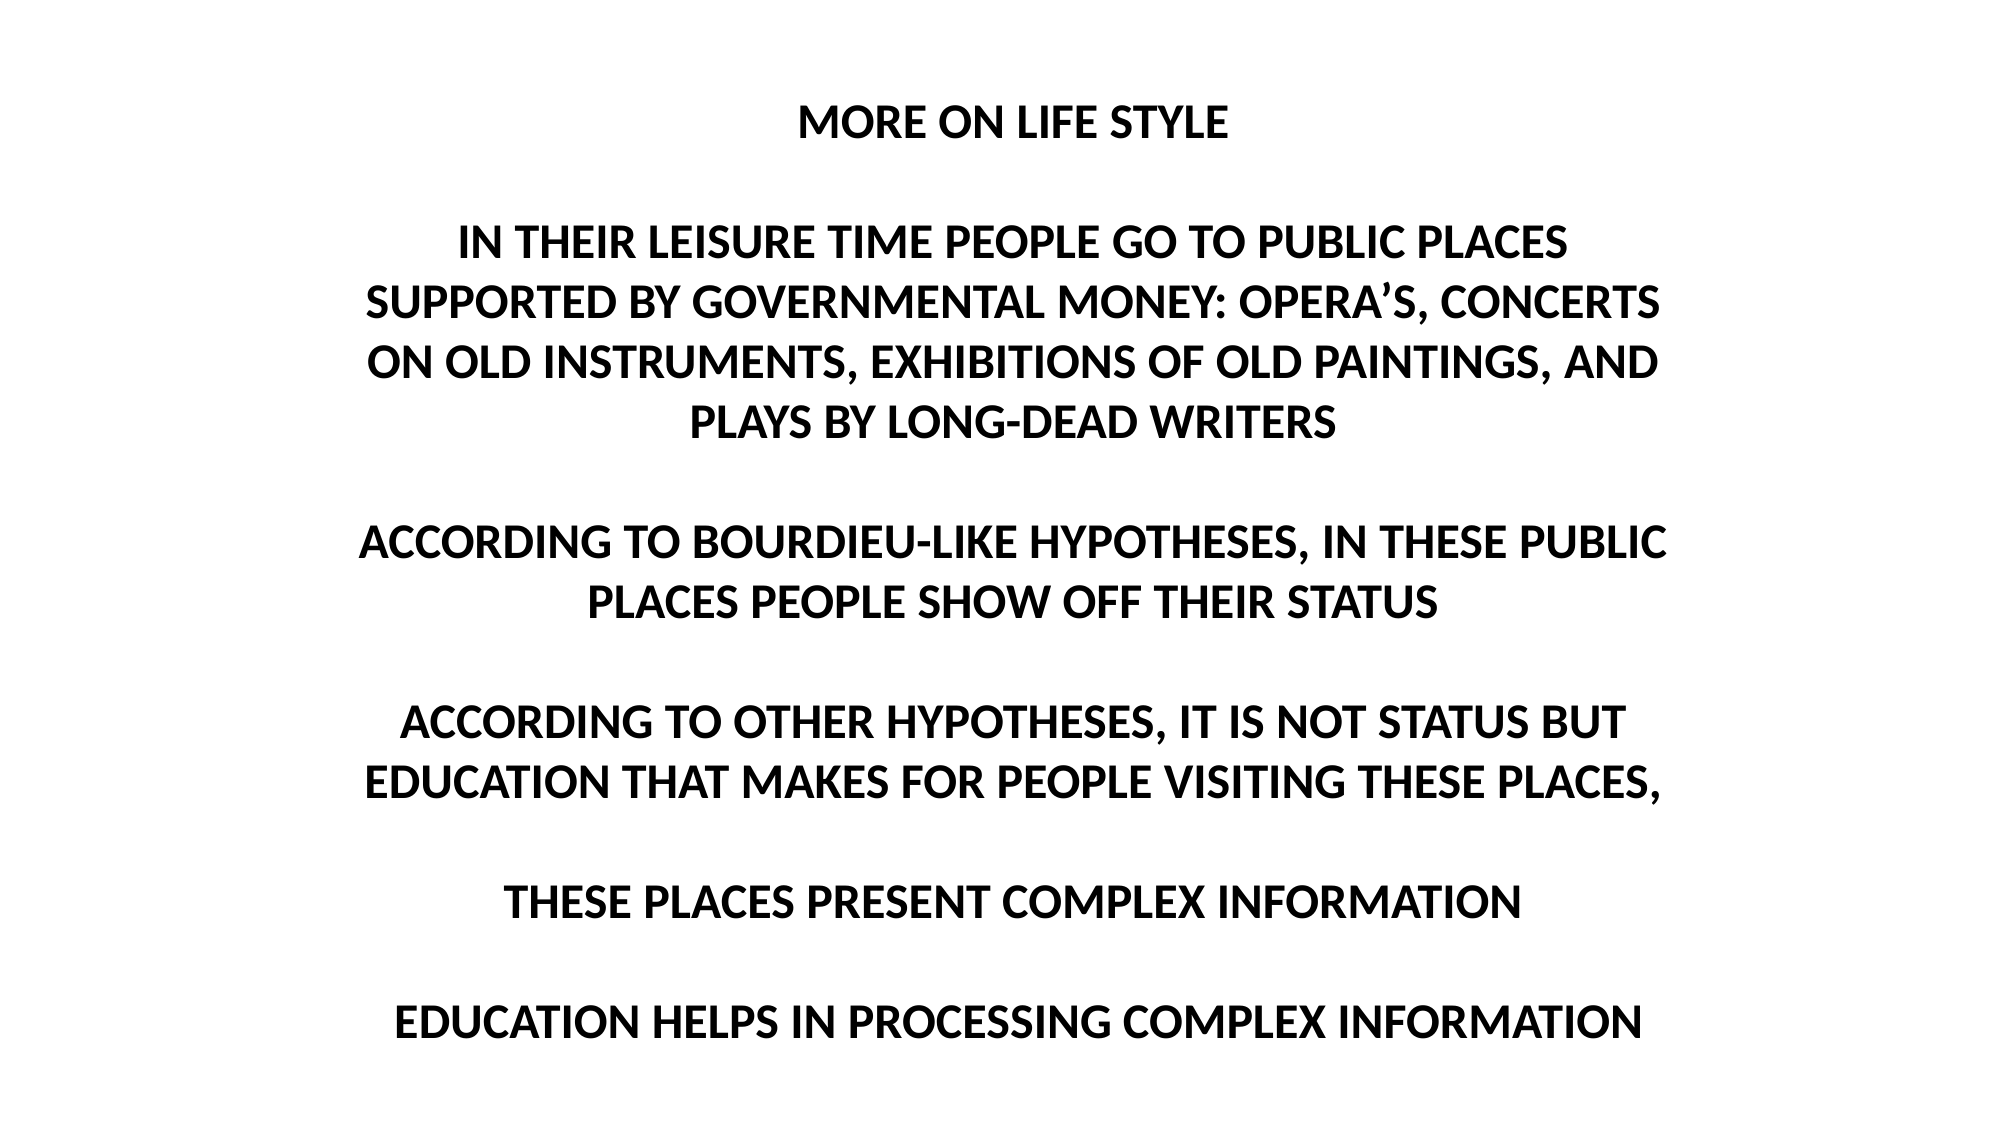

MORE ON LIFE STYLE
IN THEIR LEISURE TIME PEOPLE GO TO PUBLIC PLACES SUPPORTED BY GOVERNMENTAL MONEY: OPERA’S, CONCERTS ON OLD INSTRUMENTS, EXHIBITIONS OF OLD PAINTINGS, AND PLAYS BY LONG-DEAD WRITERS
ACCORDING TO BOURDIEU-LIKE HYPOTHESES, IN THESE PUBLIC PLACES PEOPLE SHOW OFF THEIR STATUS
ACCORDING TO OTHER HYPOTHESES, IT IS NOT STATUS BUT EDUCATION THAT MAKES FOR PEOPLE VISITING THESE PLACES,
THESE PLACES PRESENT COMPLEX INFORMATION
 EDUCATION HELPS IN PROCESSING COMPLEX INFORMATION